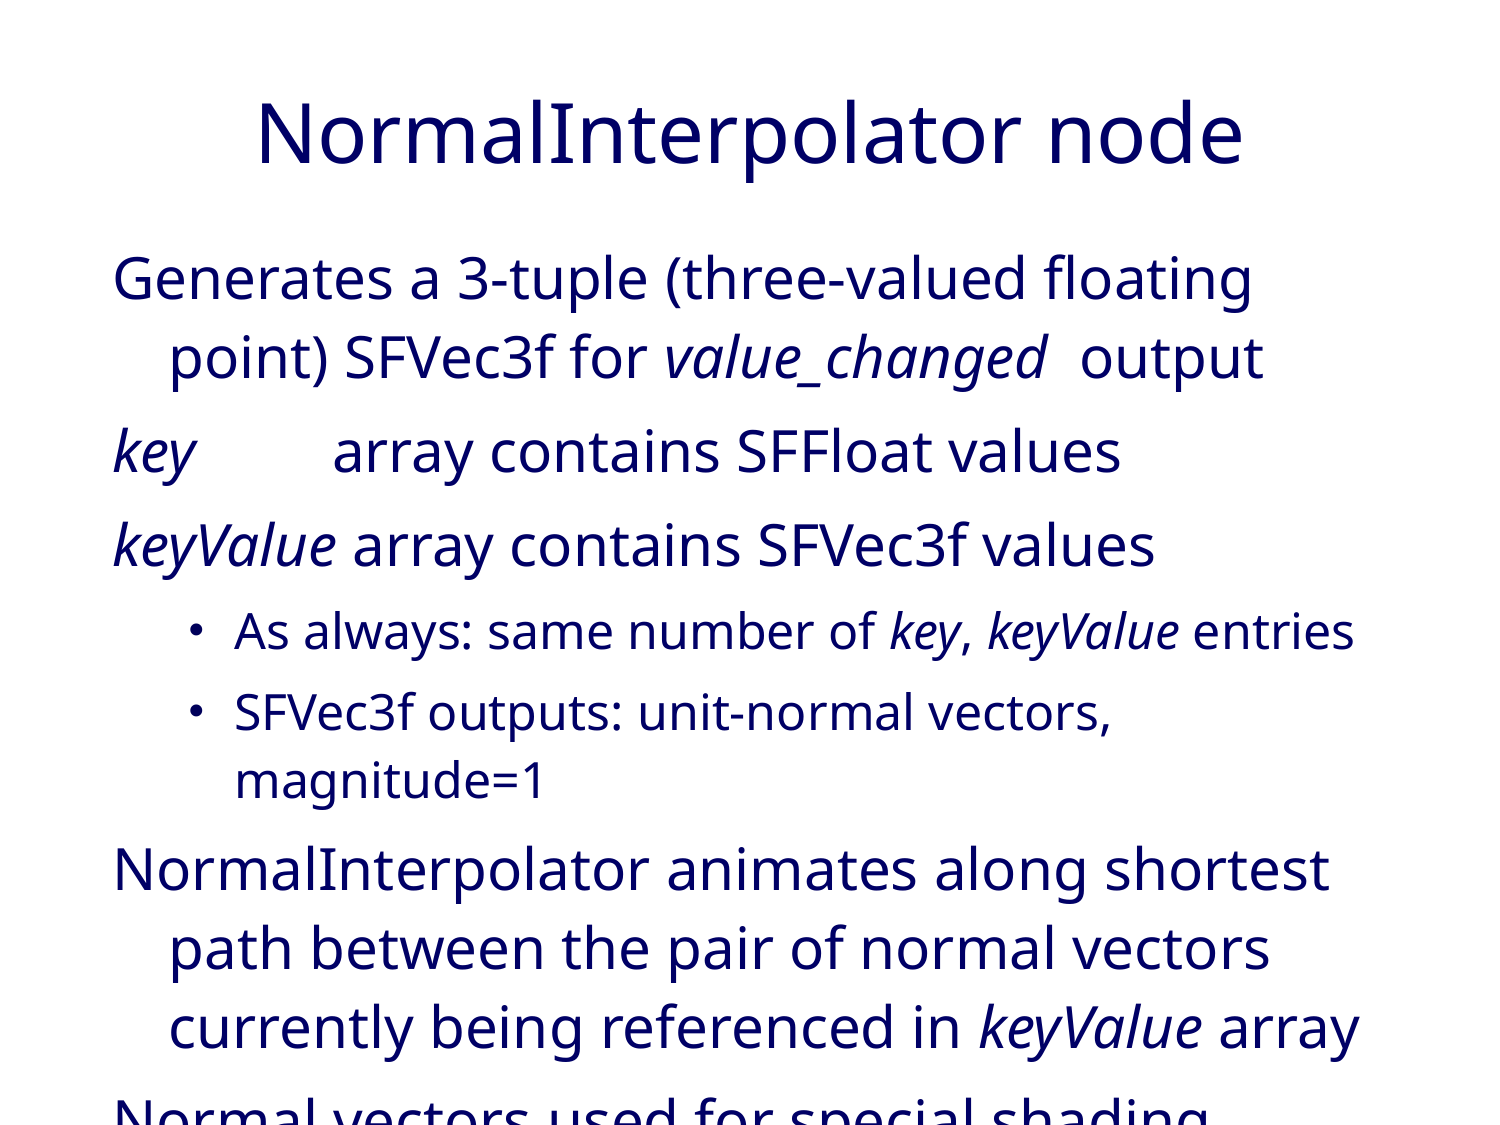

# NormalInterpolator node
Generates a 3-tuple (three-valued floating point) SFVec3f for value_changed output
key array contains SFFloat values
keyValue array contains SFVec3f values
As always: same number of key, keyValue entries
SFVec3f outputs: unit-normal vectors, magnitude=1
NormalInterpolator animates along shortest path between the pair of normal vectors currently being referenced in keyValue array
Normal vectors used for special shading effects
see Chapter13 - Geometry Triangles Quadrilaterals